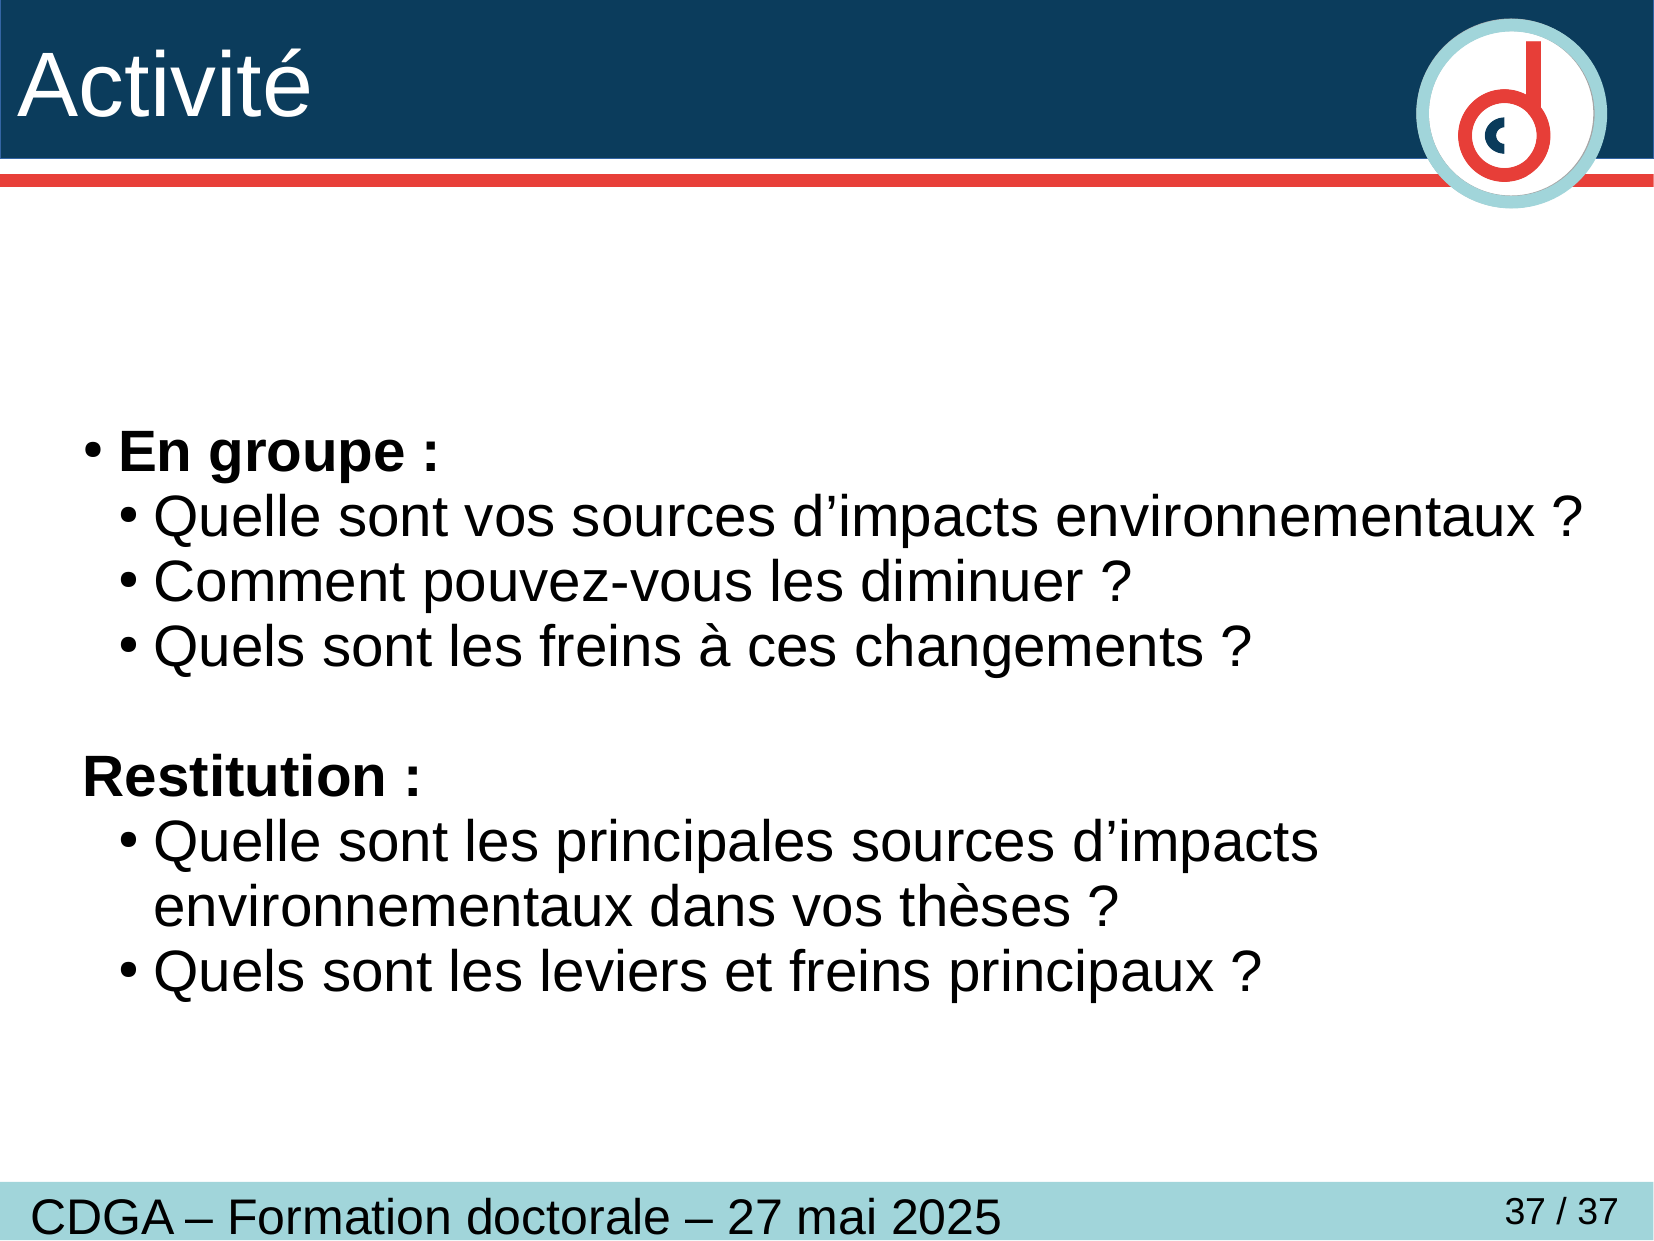

# Activité
En groupe :
Quelle sont vos sources d’impacts environnementaux ?
Comment pouvez-vous les diminuer ?
Quels sont les freins à ces changements ?
Restitution :
Quelle sont les principales sources d’impacts environnementaux dans vos thèses ?
Quels sont les leviers et freins principaux ?